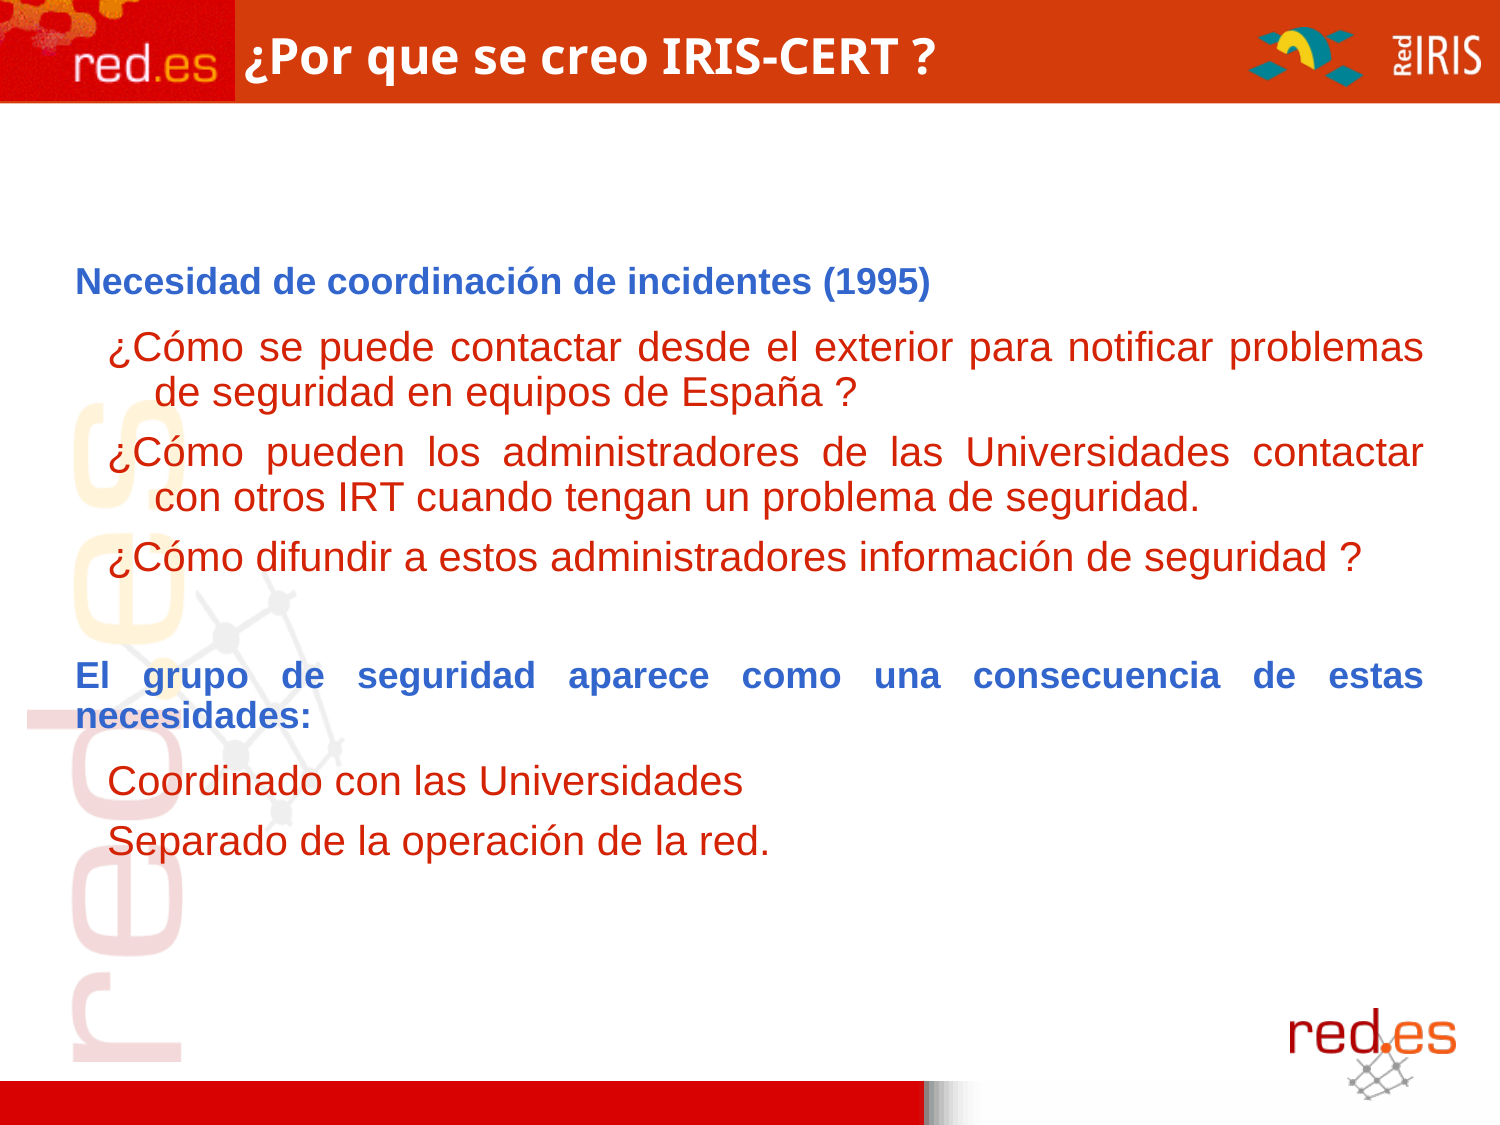

# ¿Por que se creo IRIS-CERT ?
Necesidad de coordinación de incidentes (1995)
¿Cómo se puede contactar desde el exterior para notificar problemas de seguridad en equipos de España ?
¿Cómo pueden los administradores de las Universidades contactar con otros IRT cuando tengan un problema de seguridad.
¿Cómo difundir a estos administradores información de seguridad ?
El grupo de seguridad aparece como una consecuencia de estas necesidades:
Coordinado con las Universidades
Separado de la operación de la red.